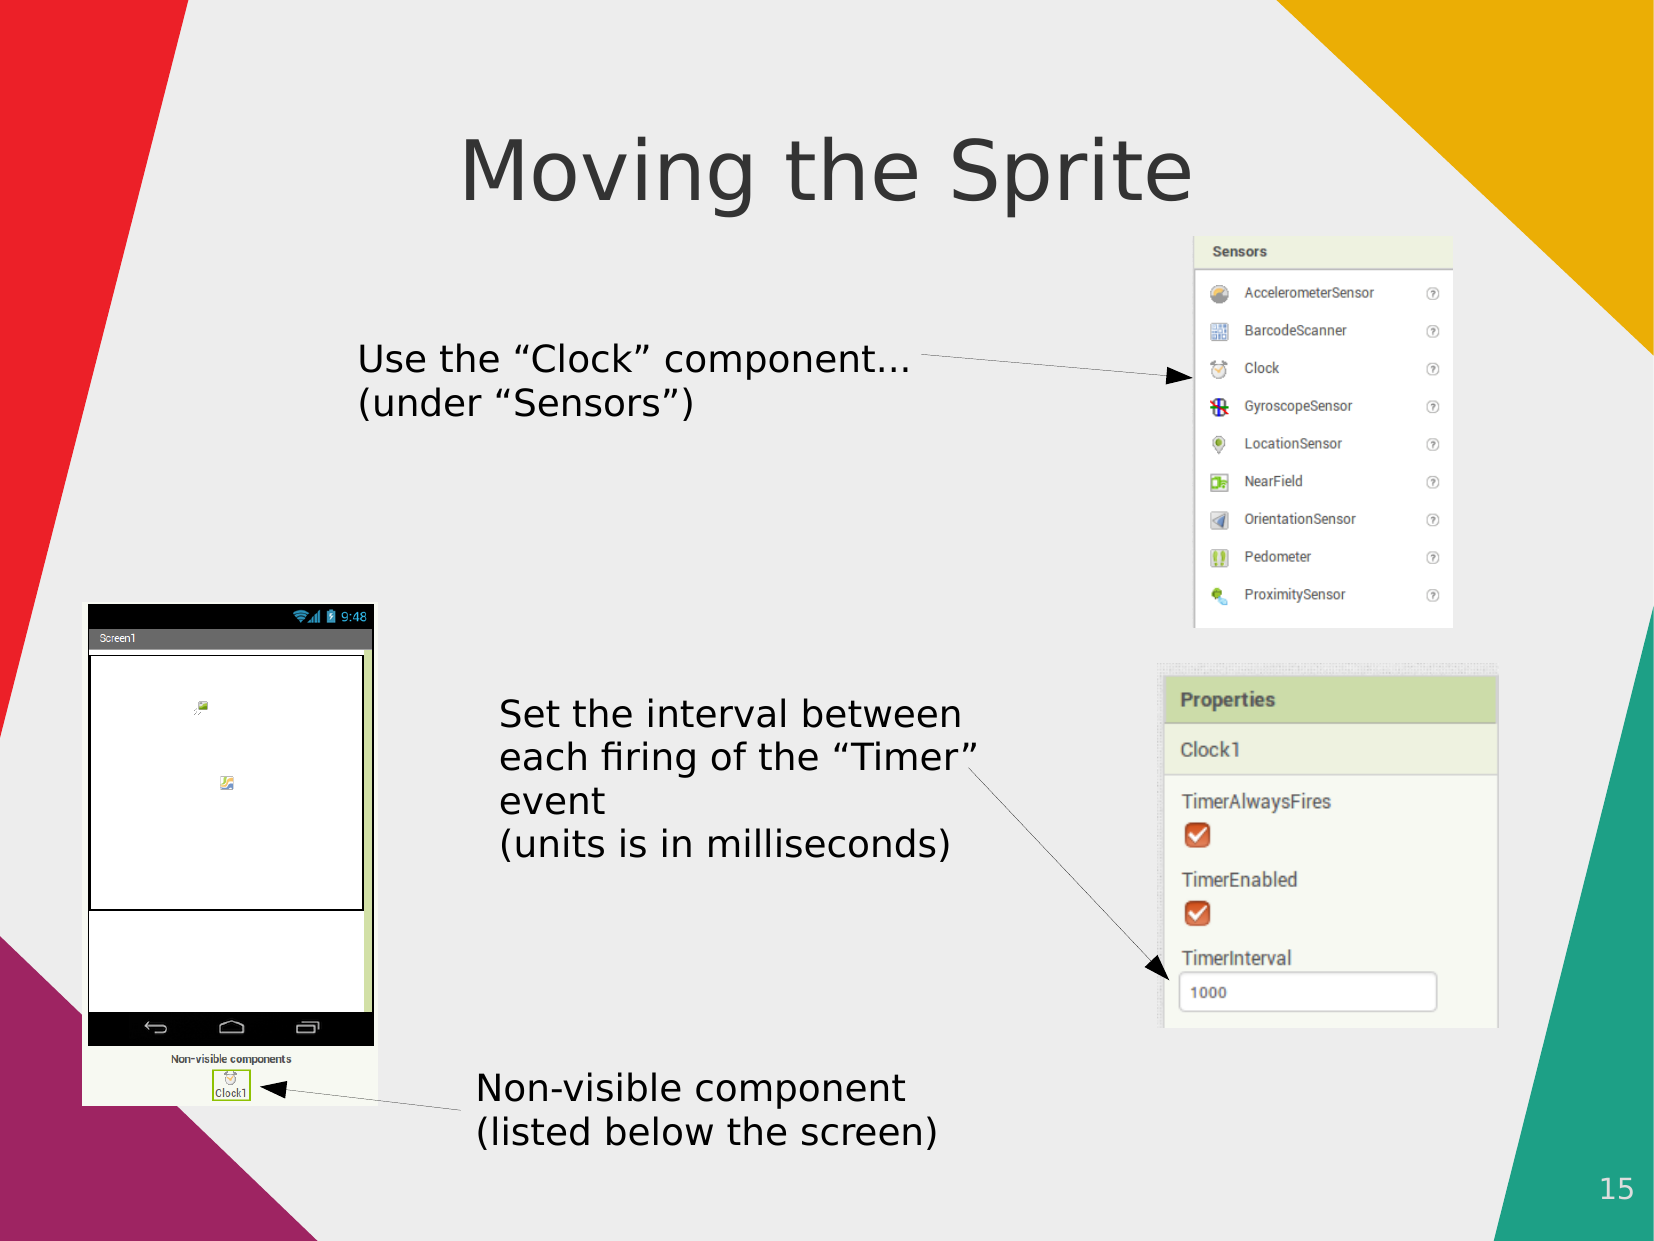

# Moving the Sprite
Use the “Clock” component...
(under “Sensors”)
Set the interval between each firing of the “Timer” event
(units is in milliseconds)
Non-visible component
(listed below the screen)
15